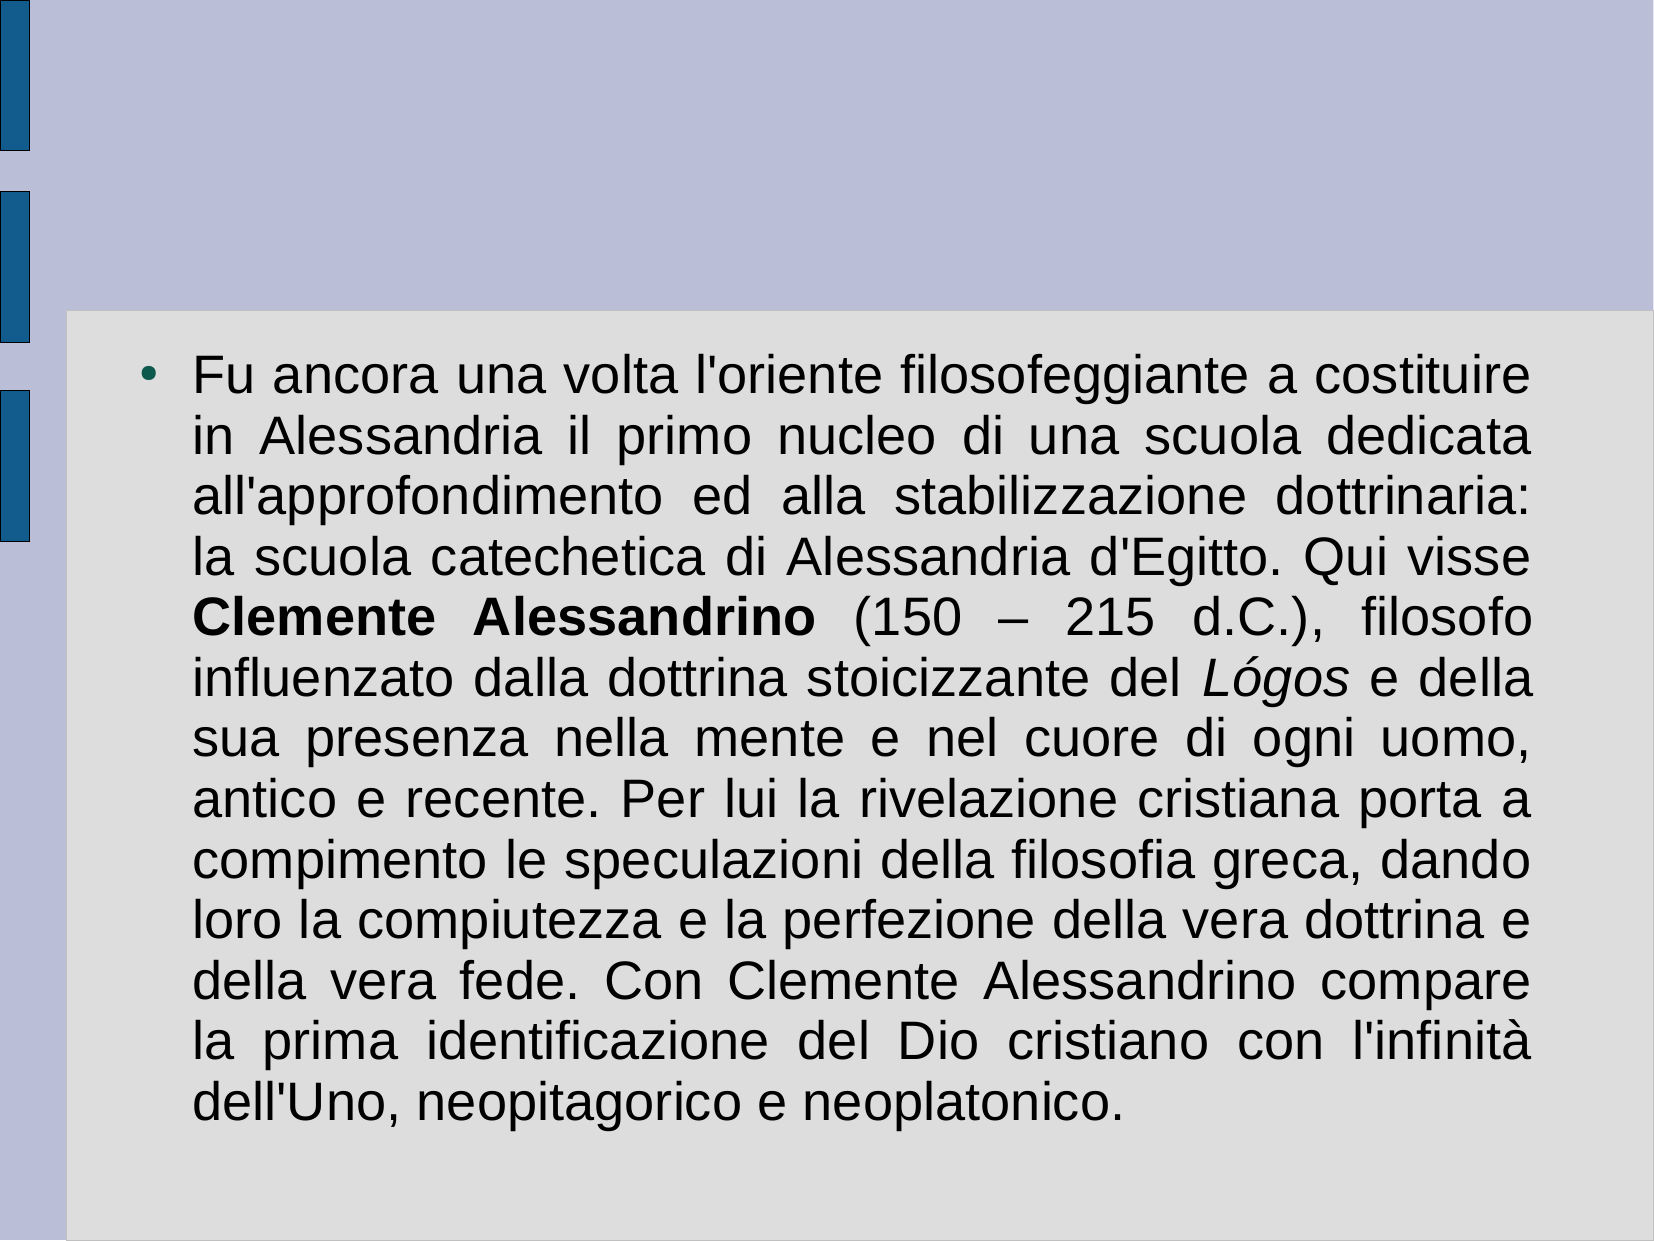

#
Fu ancora una volta l'oriente filosofeggiante a costituire in Alessandria il primo nucleo di una scuola dedicata all'approfondimento ed alla stabilizzazione dottrinaria: la scuola catechetica di Alessandria d'Egitto. Qui visse Clemente Alessandrino (150 – 215 d.C.), filosofo influenzato dalla dottrina stoicizzante del Lógos e della sua presenza nella mente e nel cuore di ogni uomo, antico e recente. Per lui la rivelazione cristiana porta a compimento le speculazioni della filosofia greca, dando loro la compiutezza e la perfezione della vera dottrina e della vera fede. Con Clemente Alessandrino compare la prima identificazione del Dio cristiano con l'infinità dell'Uno, neopitagorico e neoplatonico.